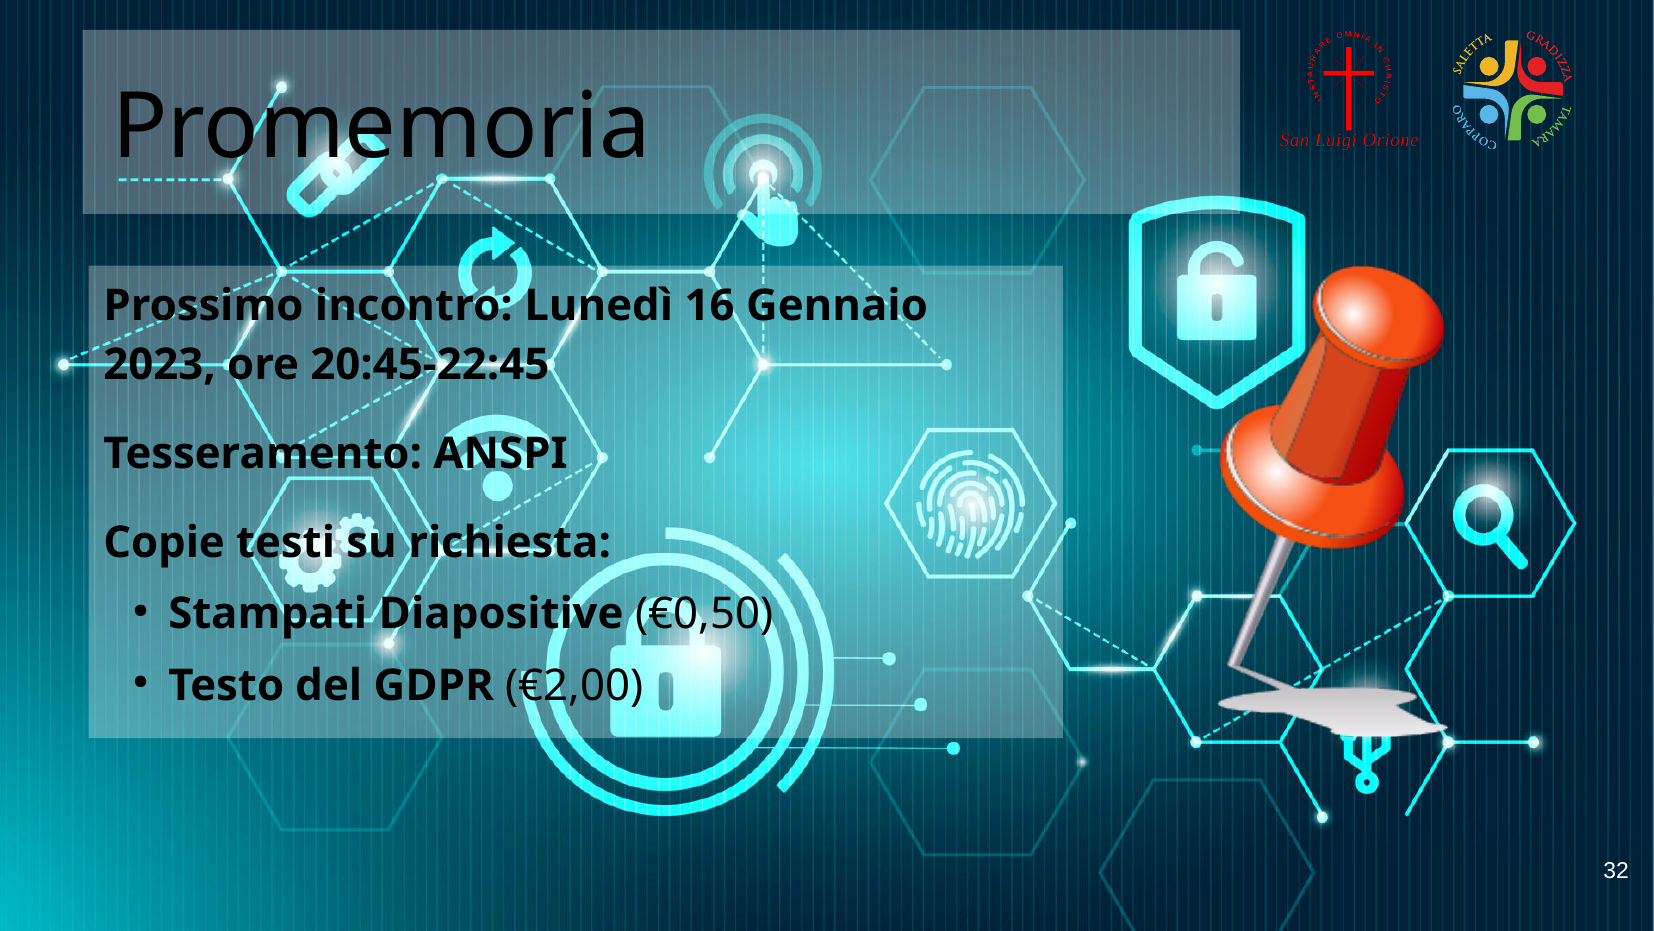

# Promemoria
Prossimo incontro: Lunedì 16 Gennaio 2023, ore 20:45-22:45
Tesseramento: ANSPI
Copie testi su richiesta:
Stampati Diapositive (€0,50)
Testo del GDPR (€2,00)